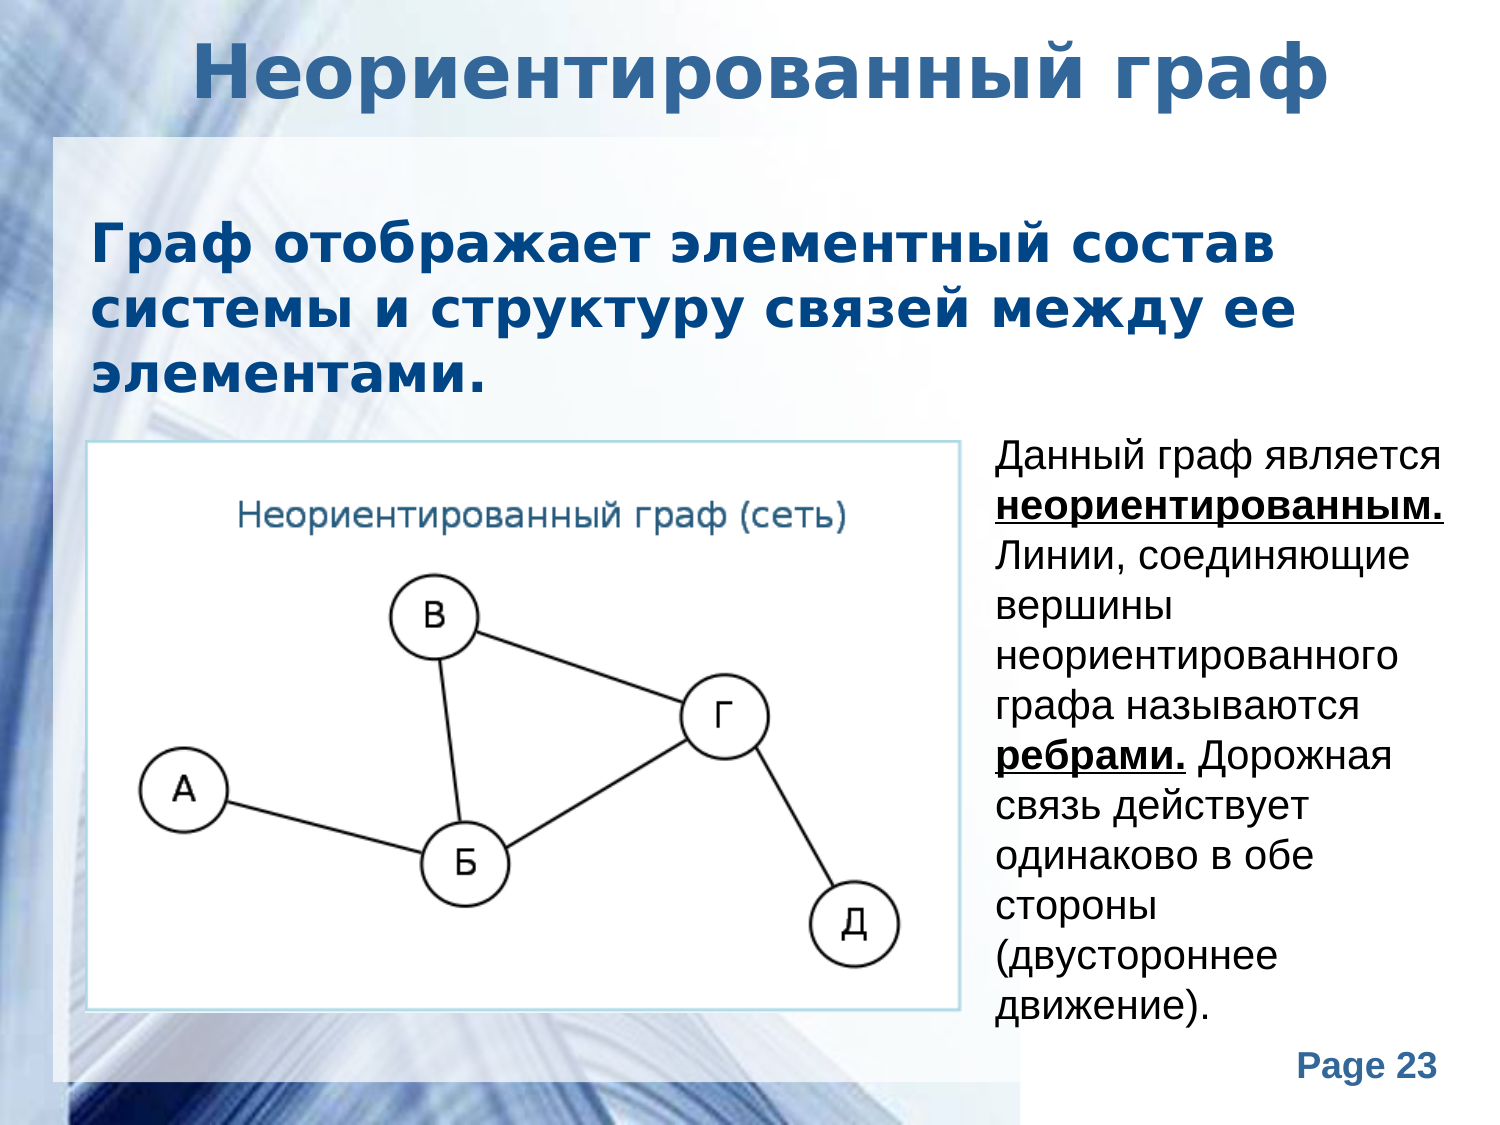

Неориентированный граф
Граф отображает элементный состав системы и структуру связей между ее элементами.
Данный граф является неориентированным. Линии, соединяющие вершины неориентированного графа называются ребрами. Дорожная связь действует одинаково в обе стороны (двустороннее движение).